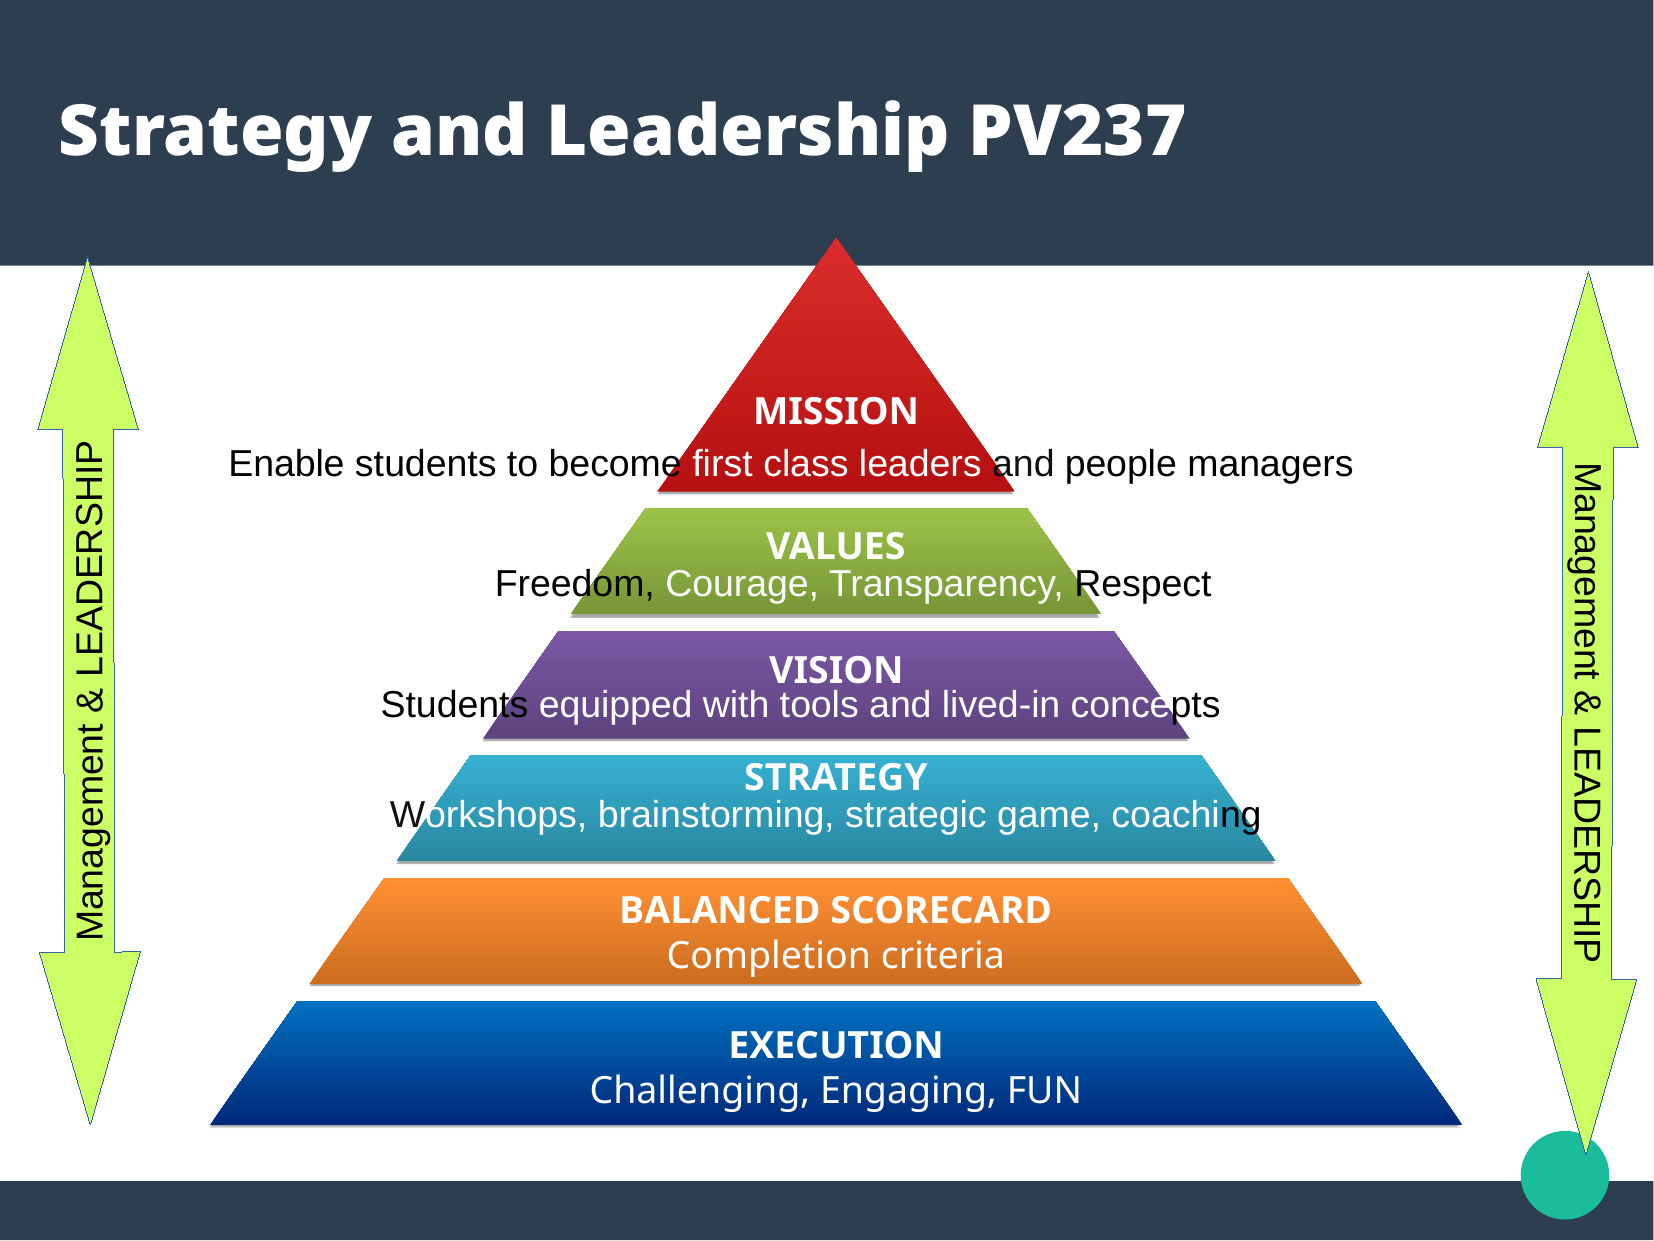

# Strategy and Leadership PV237
MISSION
Enable students to become first class leaders and people managers
VALUES
Freedom, Courage, Transparency, Respect
VISION
Management & LEADERSHIP
Management & LEADERSHIP
Students equipped with tools and lived-in concepts
STRATEGY
Workshops, brainstorming, strategic game, coaching
BALANCED SCORECARD
Completion criteria
EXECUTION
Challenging, Engaging, FUN